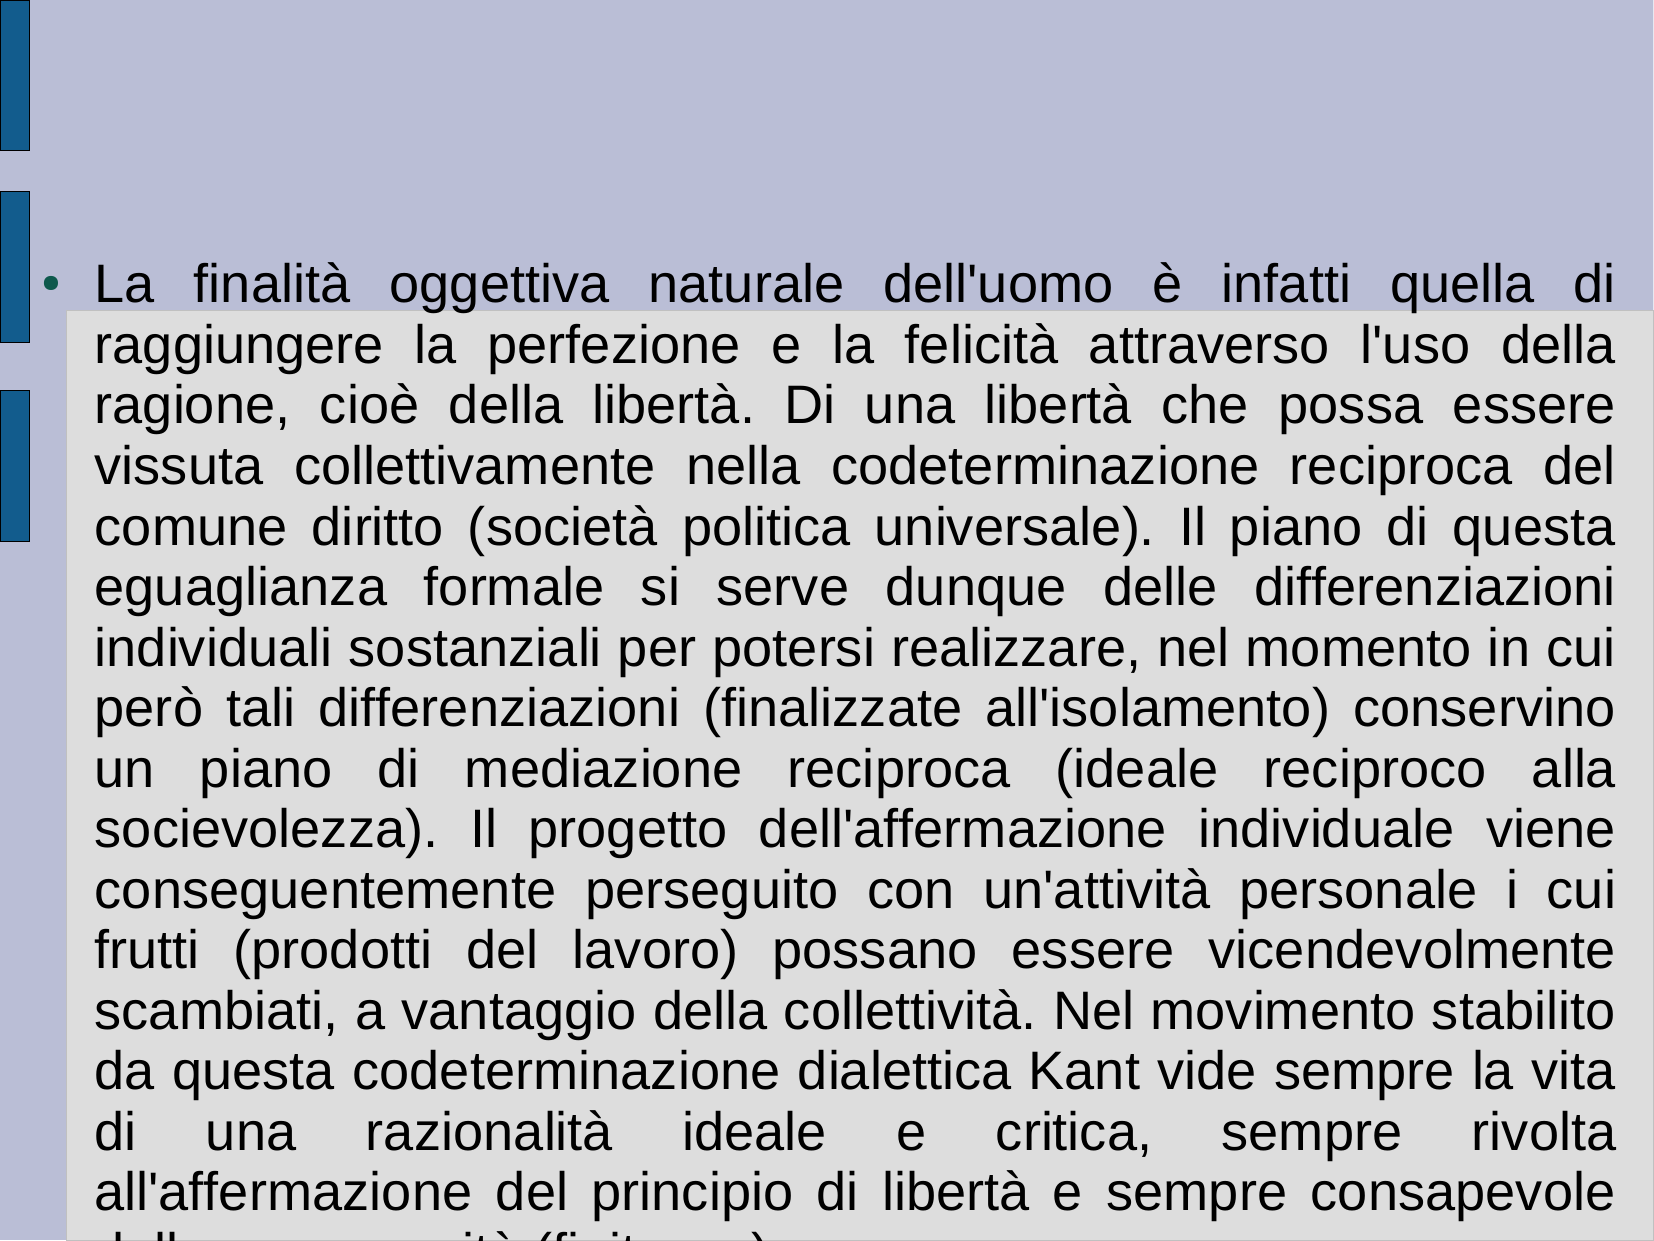

#
La finalità oggettiva naturale dell'uomo è infatti quella di raggiungere la perfezione e la felicità attraverso l'uso della ragione, cioè della libertà. Di una libertà che possa essere vissuta collettivamente nella codeterminazione reciproca del comune diritto (società politica universale). Il piano di questa eguaglianza formale si serve dunque delle differenziazioni individuali sostanziali per potersi realizzare, nel momento in cui però tali differenziazioni (finalizzate all'isolamento) conservino un piano di mediazione reciproca (ideale reciproco alla socievolezza). Il progetto dell'affermazione individuale viene conseguentemente perseguito con un'attività personale i cui frutti (prodotti del lavoro) possano essere vicendevolmente scambiati, a vantaggio della collettività. Nel movimento stabilito da questa codeterminazione dialettica Kant vide sempre la vita di una razionalità ideale e critica, sempre rivolta all'affermazione del principio di libertà e sempre consapevole della sua umanità (finitezza).